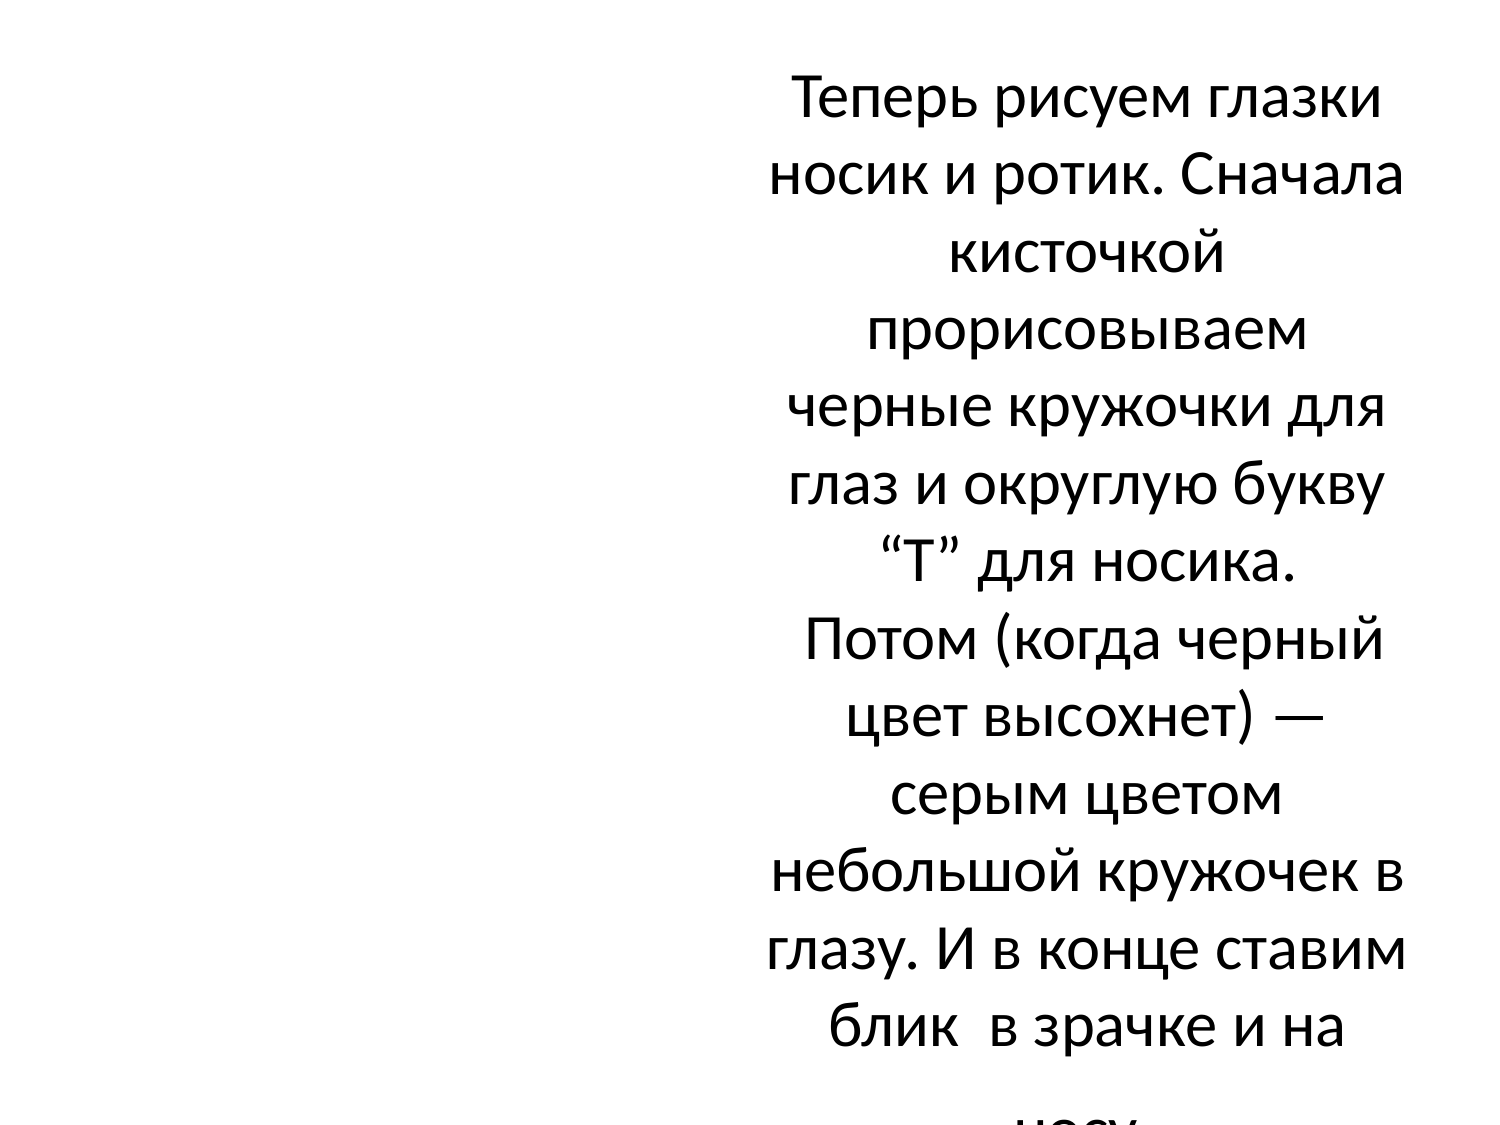

# Теперь рисуем глазки носик и ротик. Сначала кисточкой прорисовываем черные кружочки для глаз и округлую букву “Т” для носика. Потом (когда черный цвет высохнет) — серым цветом небольшой кружочек в глазу. И в конце ставим блик  в зрачке и на носу.